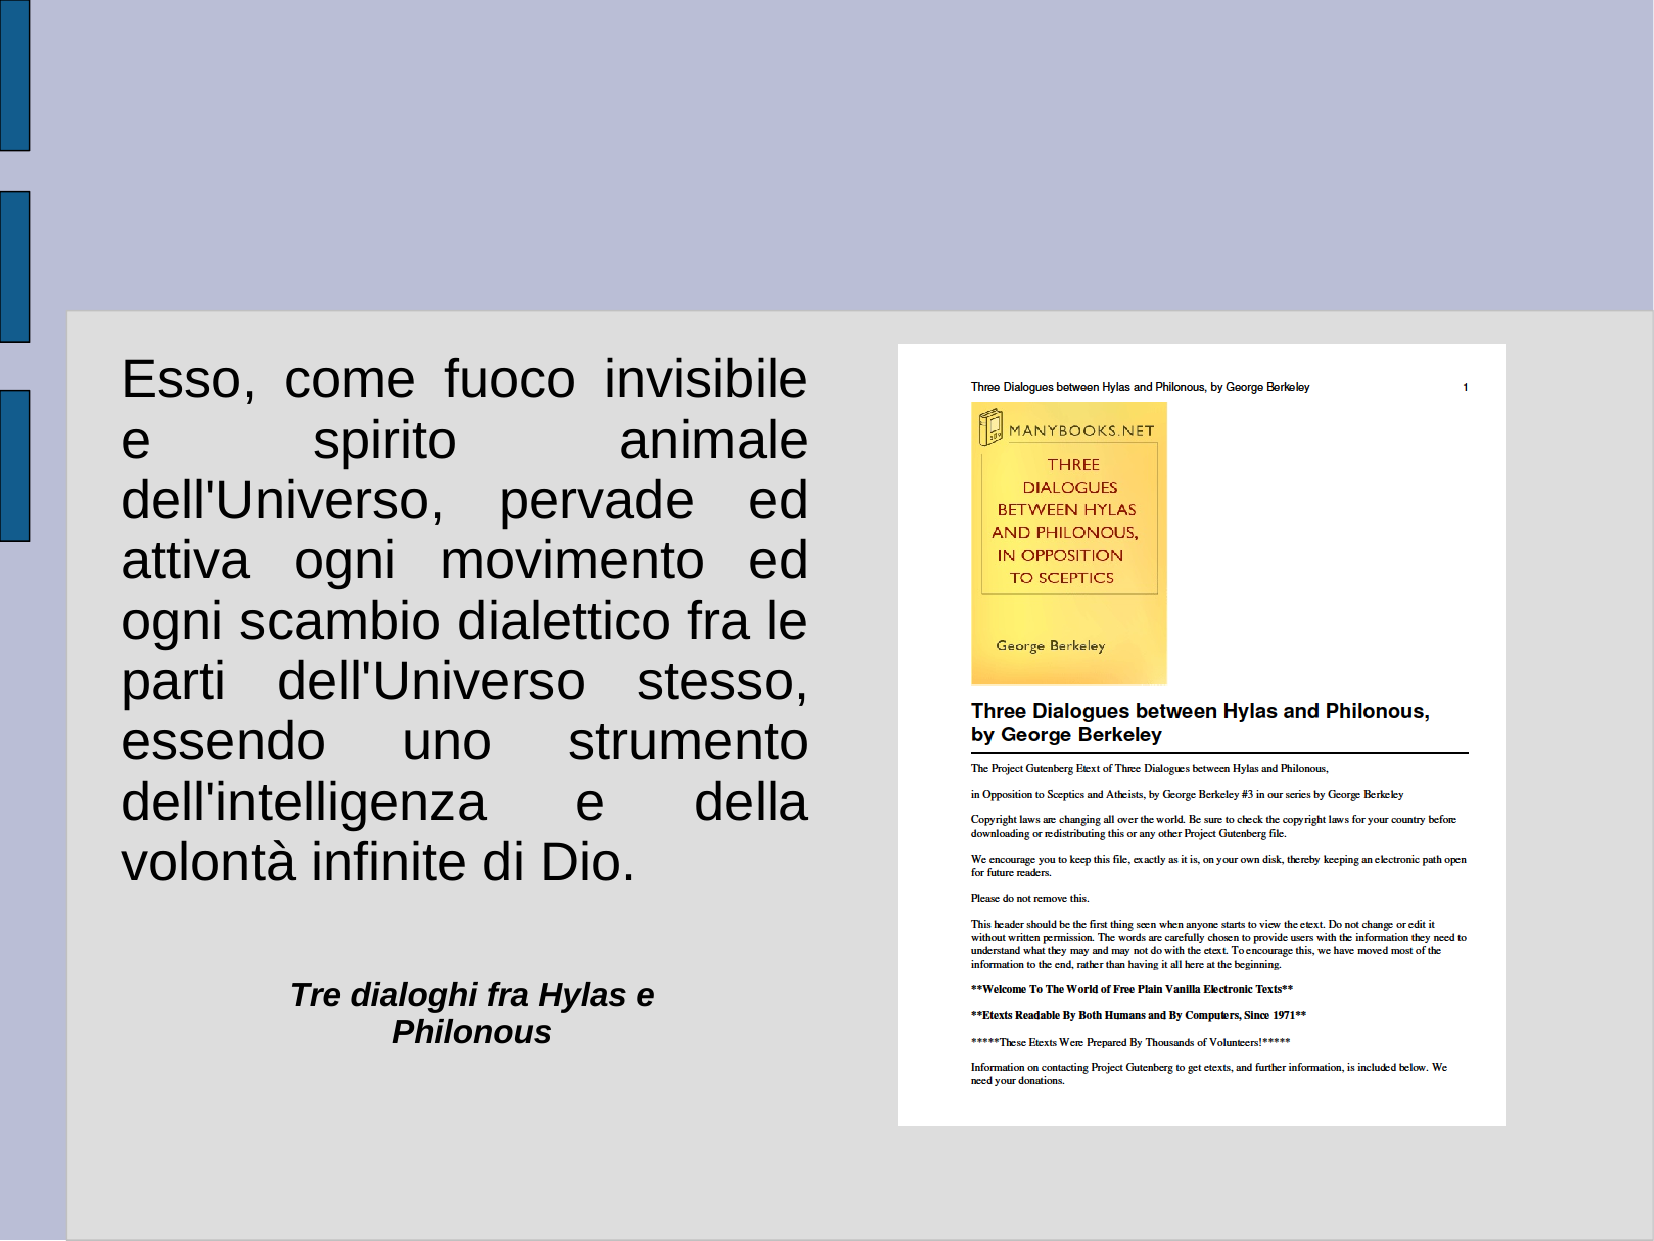

#
Esso, come fuoco invisibile e spirito animale dell'Universo, pervade ed attiva ogni movimento ed ogni scambio dialettico fra le parti dell'Universo stesso, essendo uno strumento dell'intelligenza e della volontà infinite di Dio.
Tre dialoghi fra Hylas e Philonous